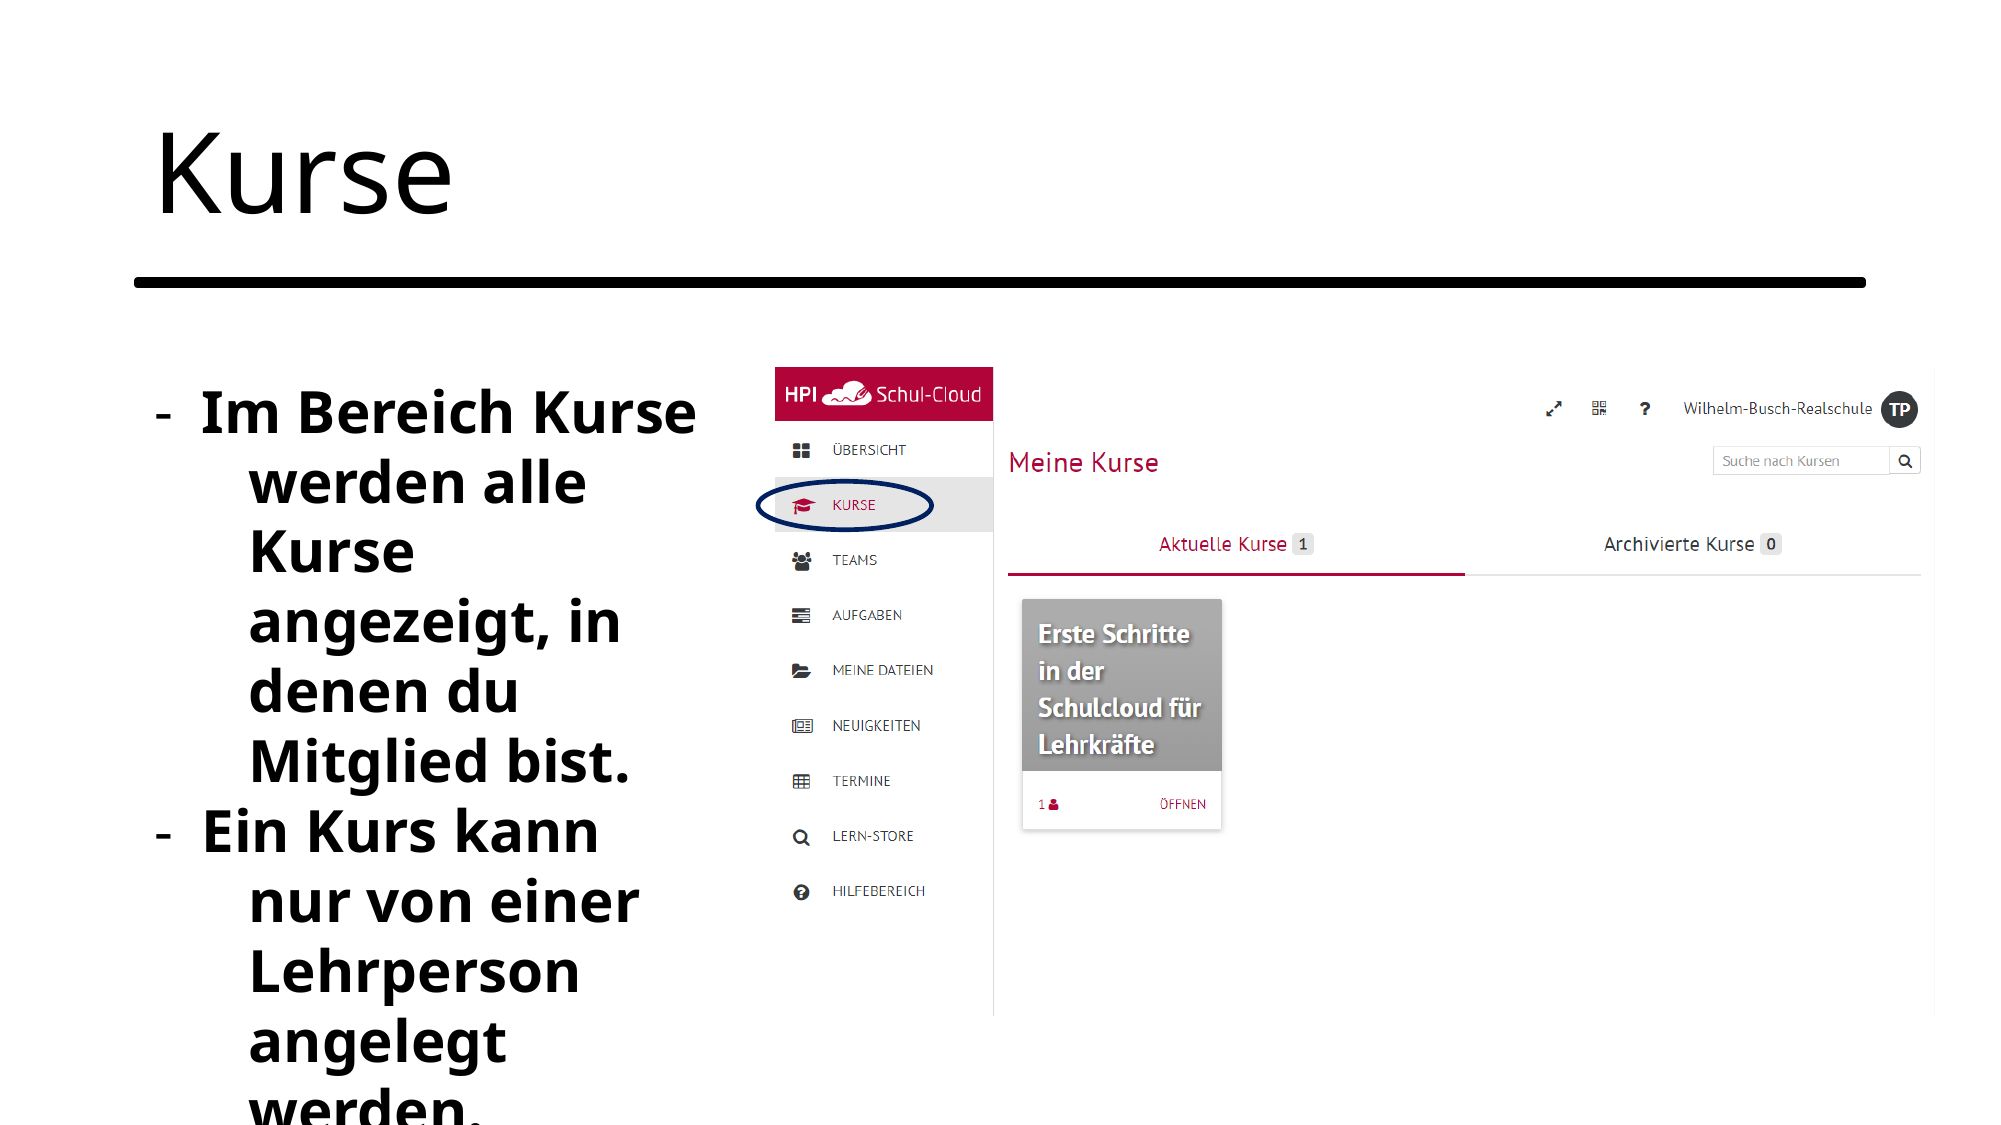

# Kurse
Im Bereich Kurse werden alle Kurse angezeigt, in denen du Mitglied bist.
Ein Kurs kann nur von einer Lehrperson angelegt werden.
Sobald eine Lehrperson dich zu einem Kurs einlädt, bist du Mitglied in diesem Kurs.